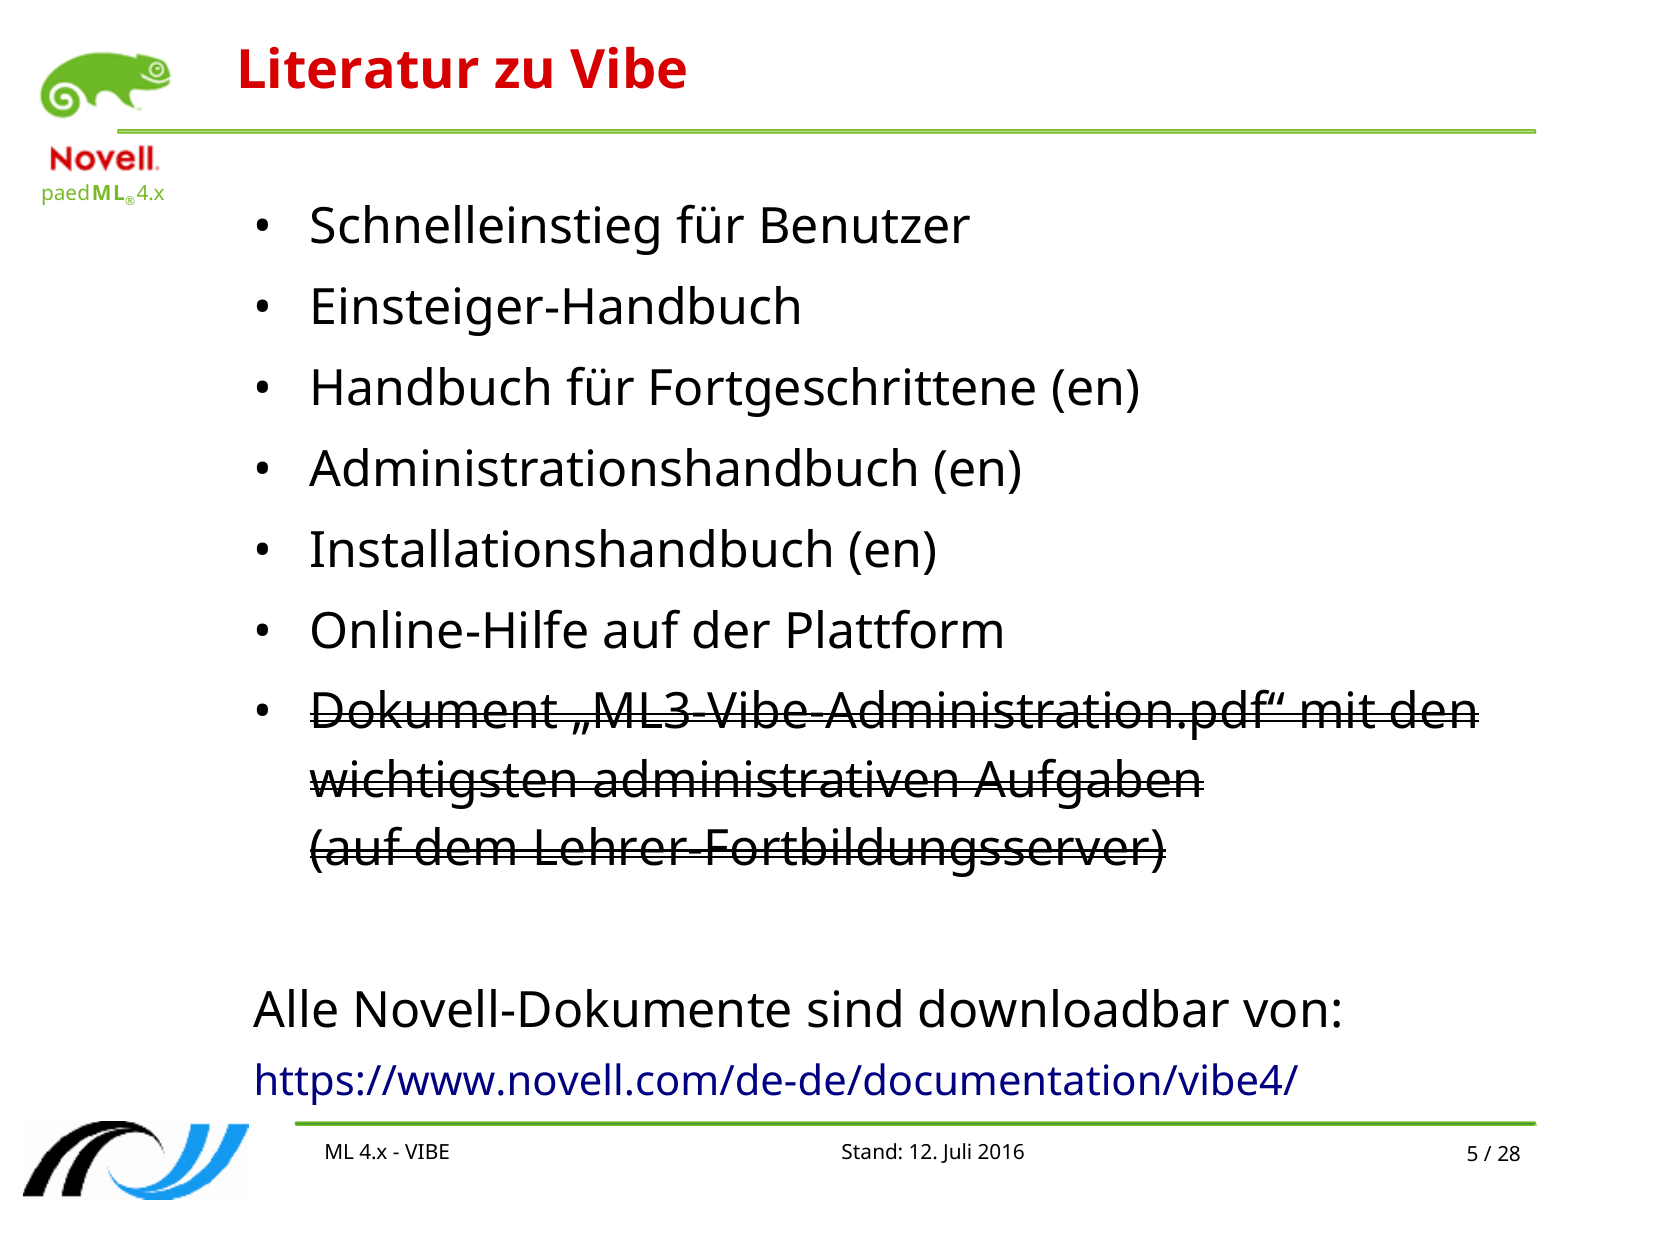

# Literatur zu Vibe
Schnelleinstieg für Benutzer
Einsteiger-Handbuch
Handbuch für Fortgeschrittene (en)
Administrationshandbuch (en)
Installationshandbuch (en)
Online-Hilfe auf der Plattform
Dokument „ML3-Vibe-Administration.pdf“ mit den wichtigsten administrativen Aufgaben
(auf dem Lehrer-Fortbildungsserver)
Alle Novell-Dokumente sind downloadbar von:
https://www.novell.com/de-de/documentation/vibe4/
ML 4.x - VIBE
12. Juli 2016
5